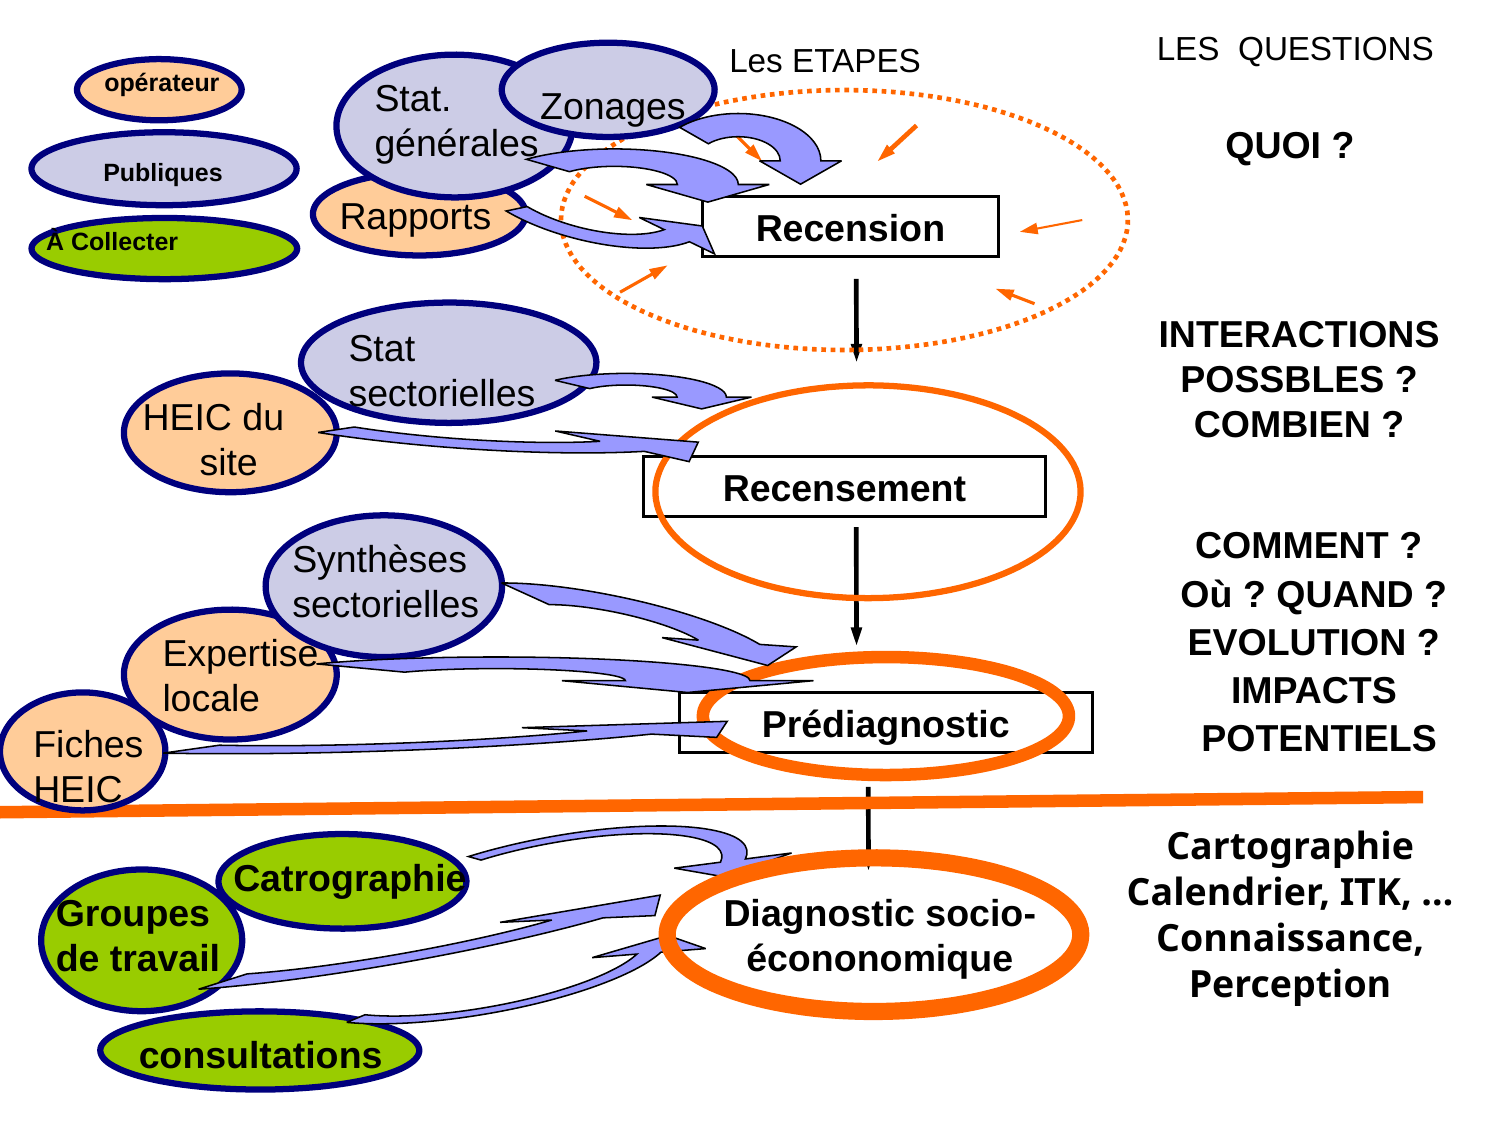

# LES QUESTIONS
Les ETAPES
Zonages
Stat. générales
À Collecter
 opérateur
QUOI ?
Publiques
Rapports
Recension
Stat sectorielles
INTERACTIONS POSSBLES ? COMBIEN ?
HEIC du site
Recensement
Synthèses sectorielles
COMMENT ?
Où ? QUAND ?
EVOLUTION ?
IMPACTS
 POTENTIELS
Expertise locale
Prédiagnostic
Fiches HEIC
Cartographie
Calendrier, ITK, …
Connaissance,
Perception
Catrographie
Groupes de travail
Diagnostic socio-écononomique
consultations